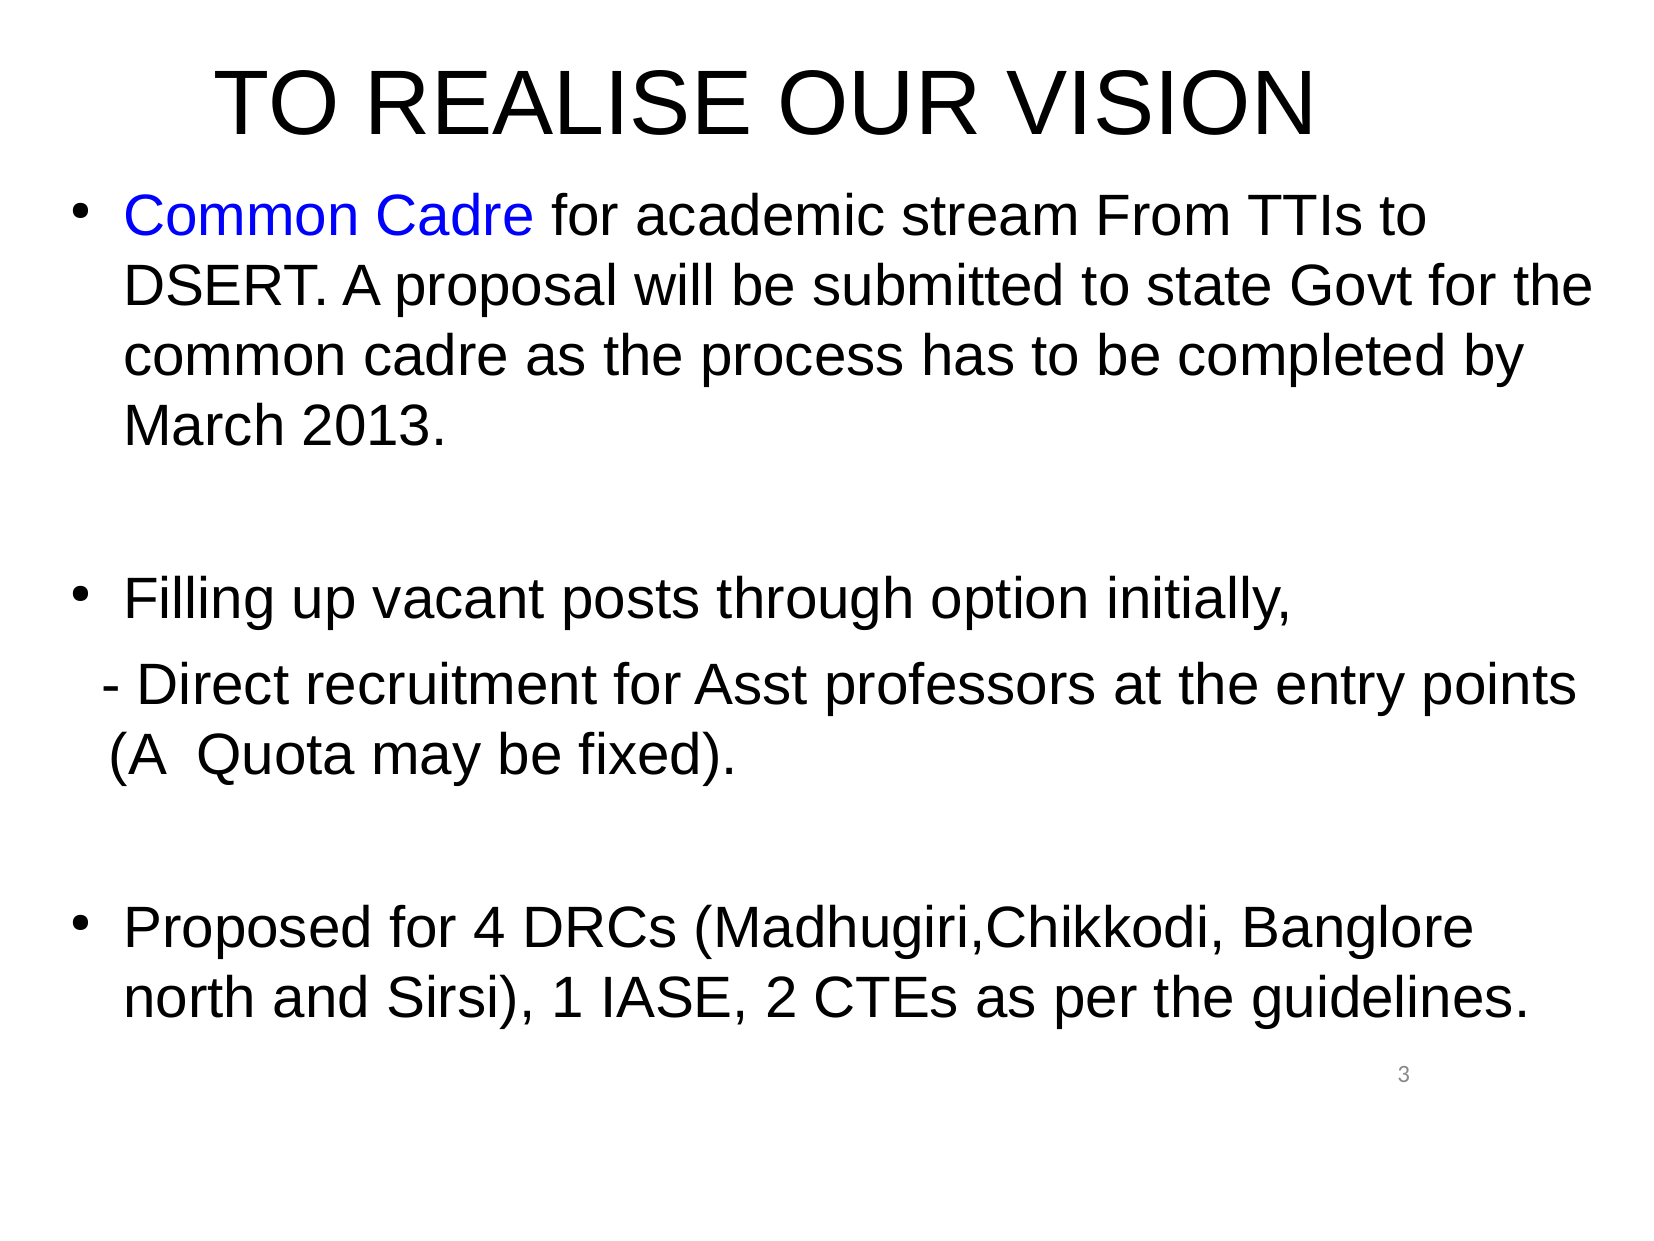

# TO REALISE OUR VISION
Common Cadre for academic stream From TTIs to DSERT. A proposal will be submitted to state Govt for the common cadre as the process has to be completed by March 2013.
Filling up vacant posts through option initially,
 - Direct recruitment for Asst professors at the entry points (A Quota may be fixed).
Proposed for 4 DRCs (Madhugiri,Chikkodi, Banglore north and Sirsi), 1 IASE, 2 CTEs as per the guidelines.